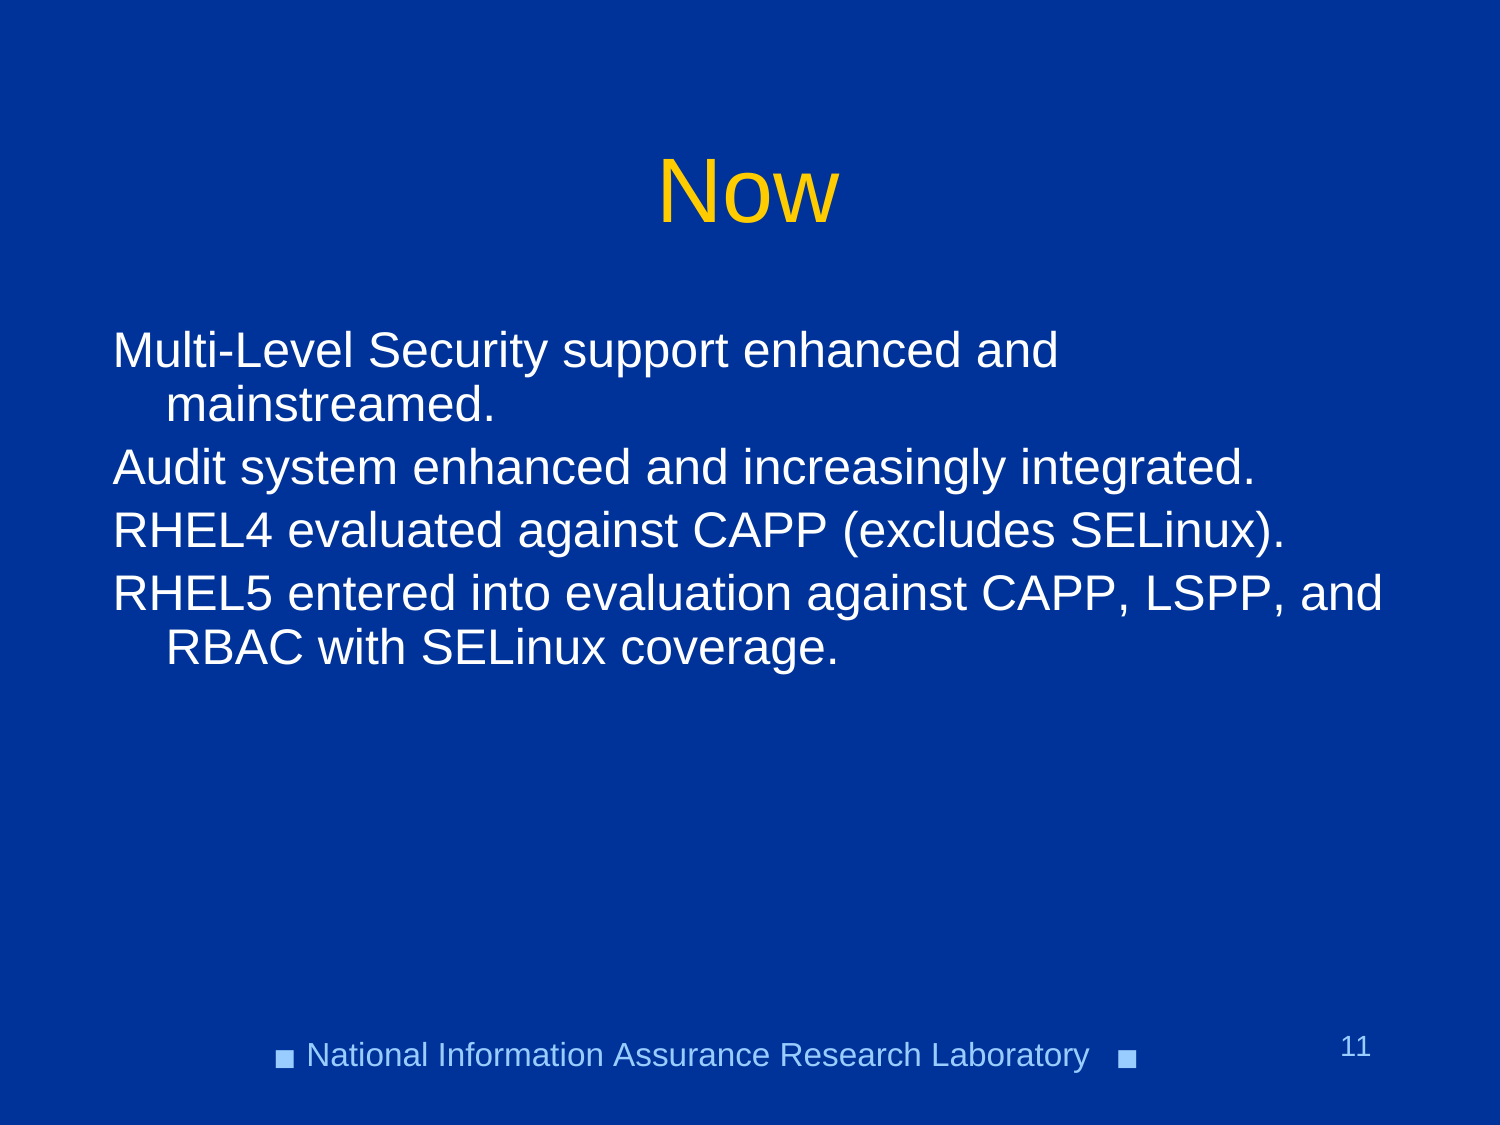

# Now
Multi-Level Security support enhanced and mainstreamed.
Audit system enhanced and increasingly integrated.
RHEL4 evaluated against CAPP (excludes SELinux).
RHEL5 entered into evaluation against CAPP, LSPP, and RBAC with SELinux coverage.